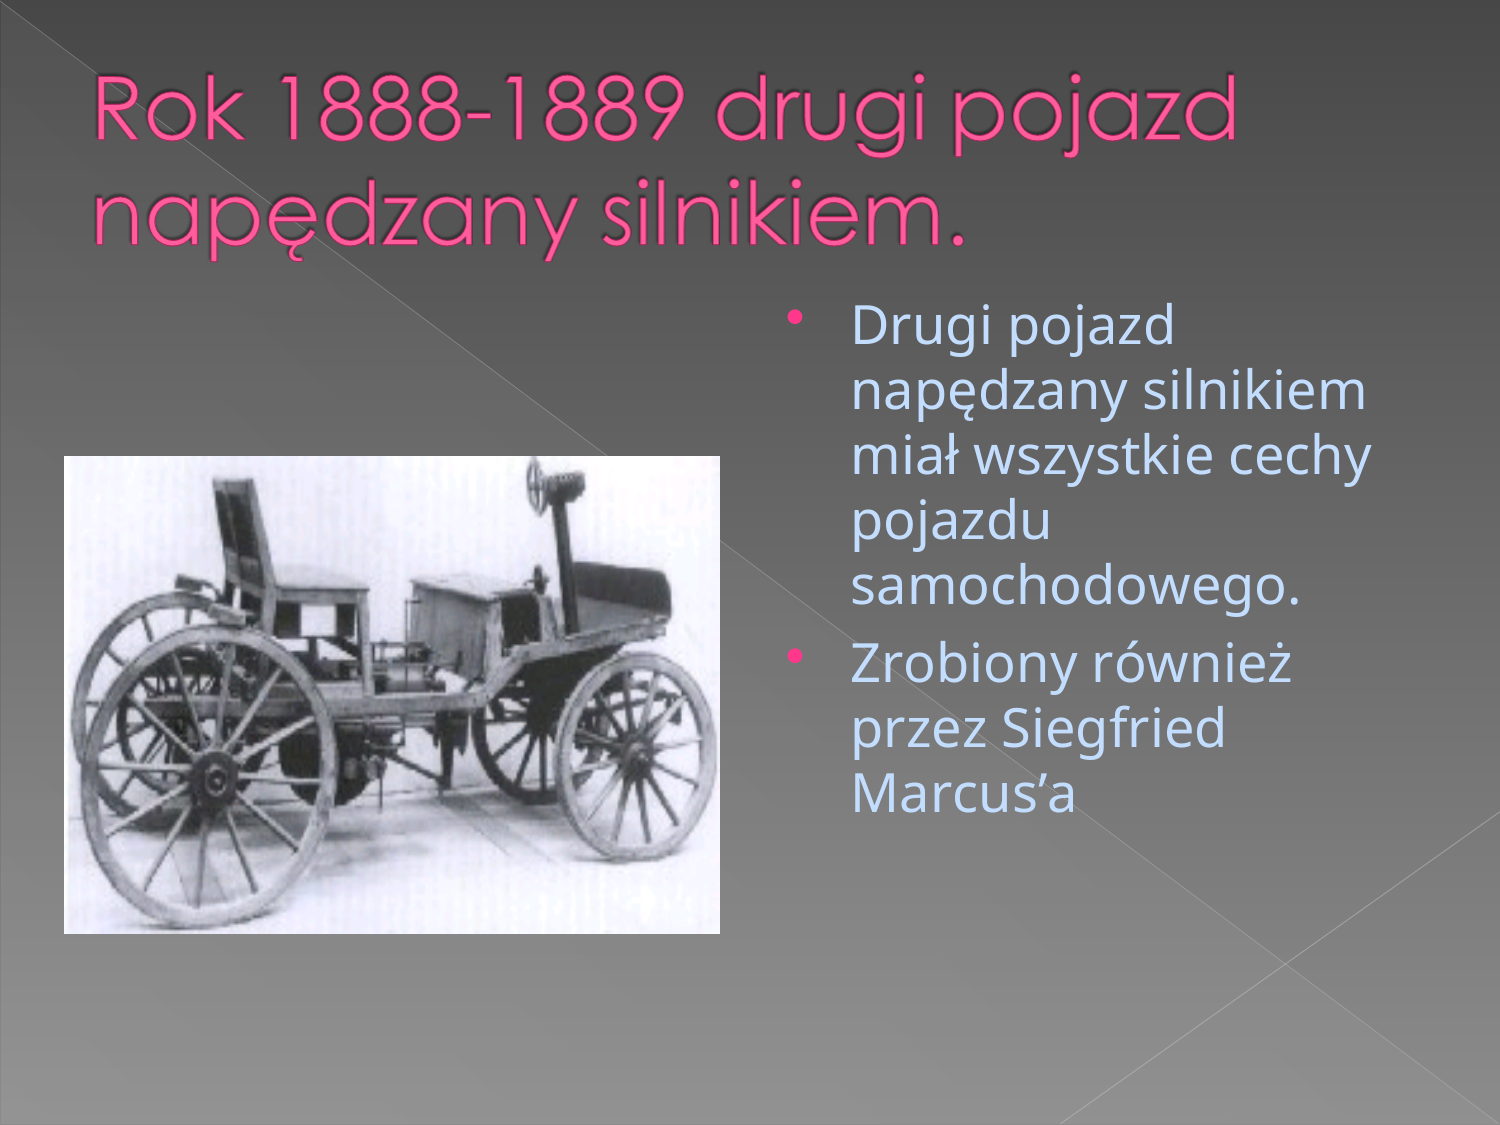

Drugi pojazd napędzany silnikiem miał wszystkie cechy pojazdu samochodowego.
Zrobiony również przez Siegfried Marcus’a